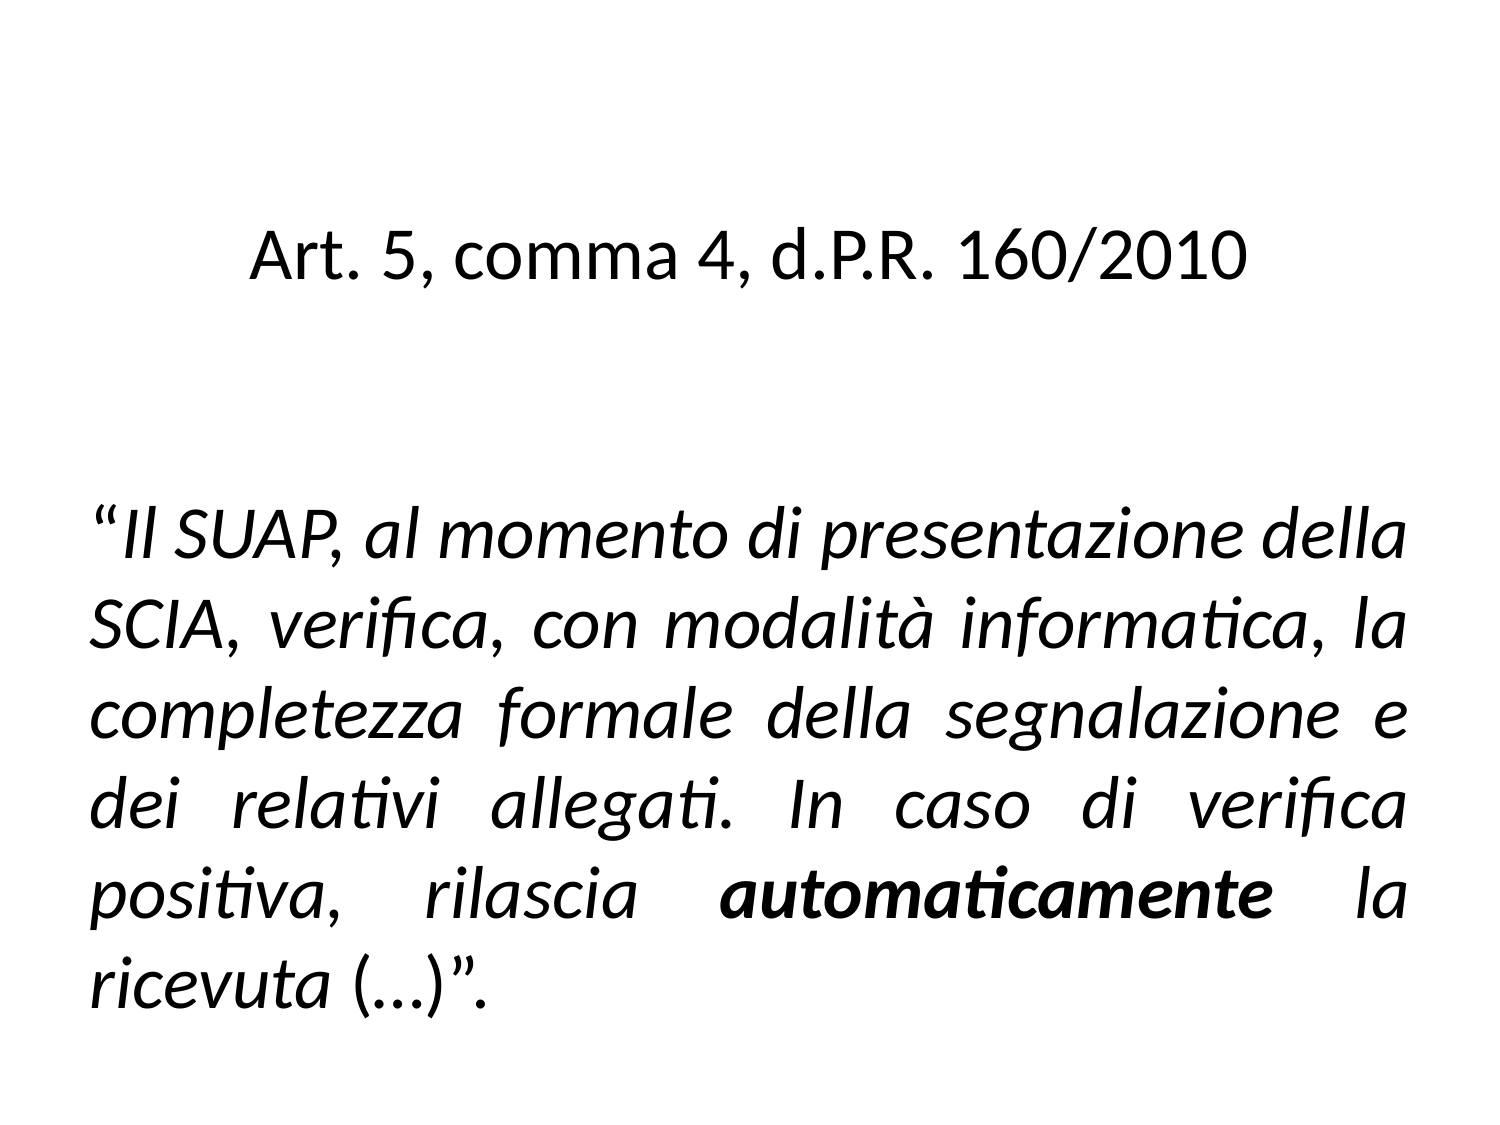

# Art. 5, comma 4, d.P.R. 160/2010
“Il SUAP, al momento di presentazione della SCIA, verifica, con modalità informatica, la completezza formale della segnalazione e dei relativi allegati. In caso di verifica positiva, rilascia automaticamente la ricevuta (…)”.